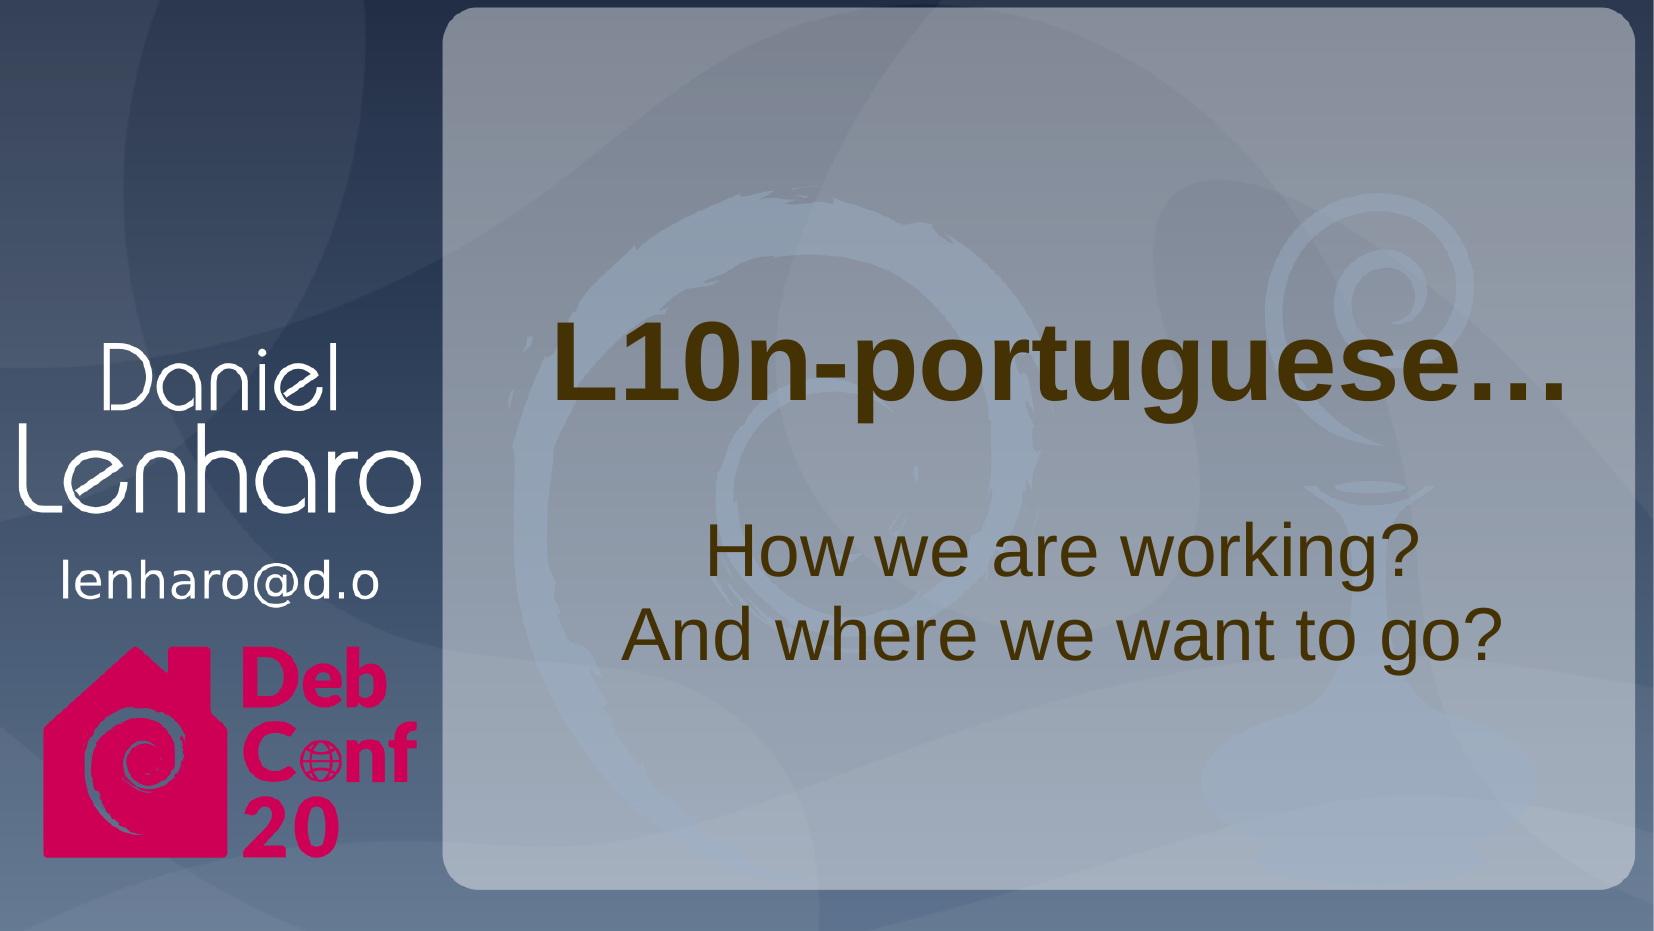

# L10n-portuguese… How we are working? And where we want to go?